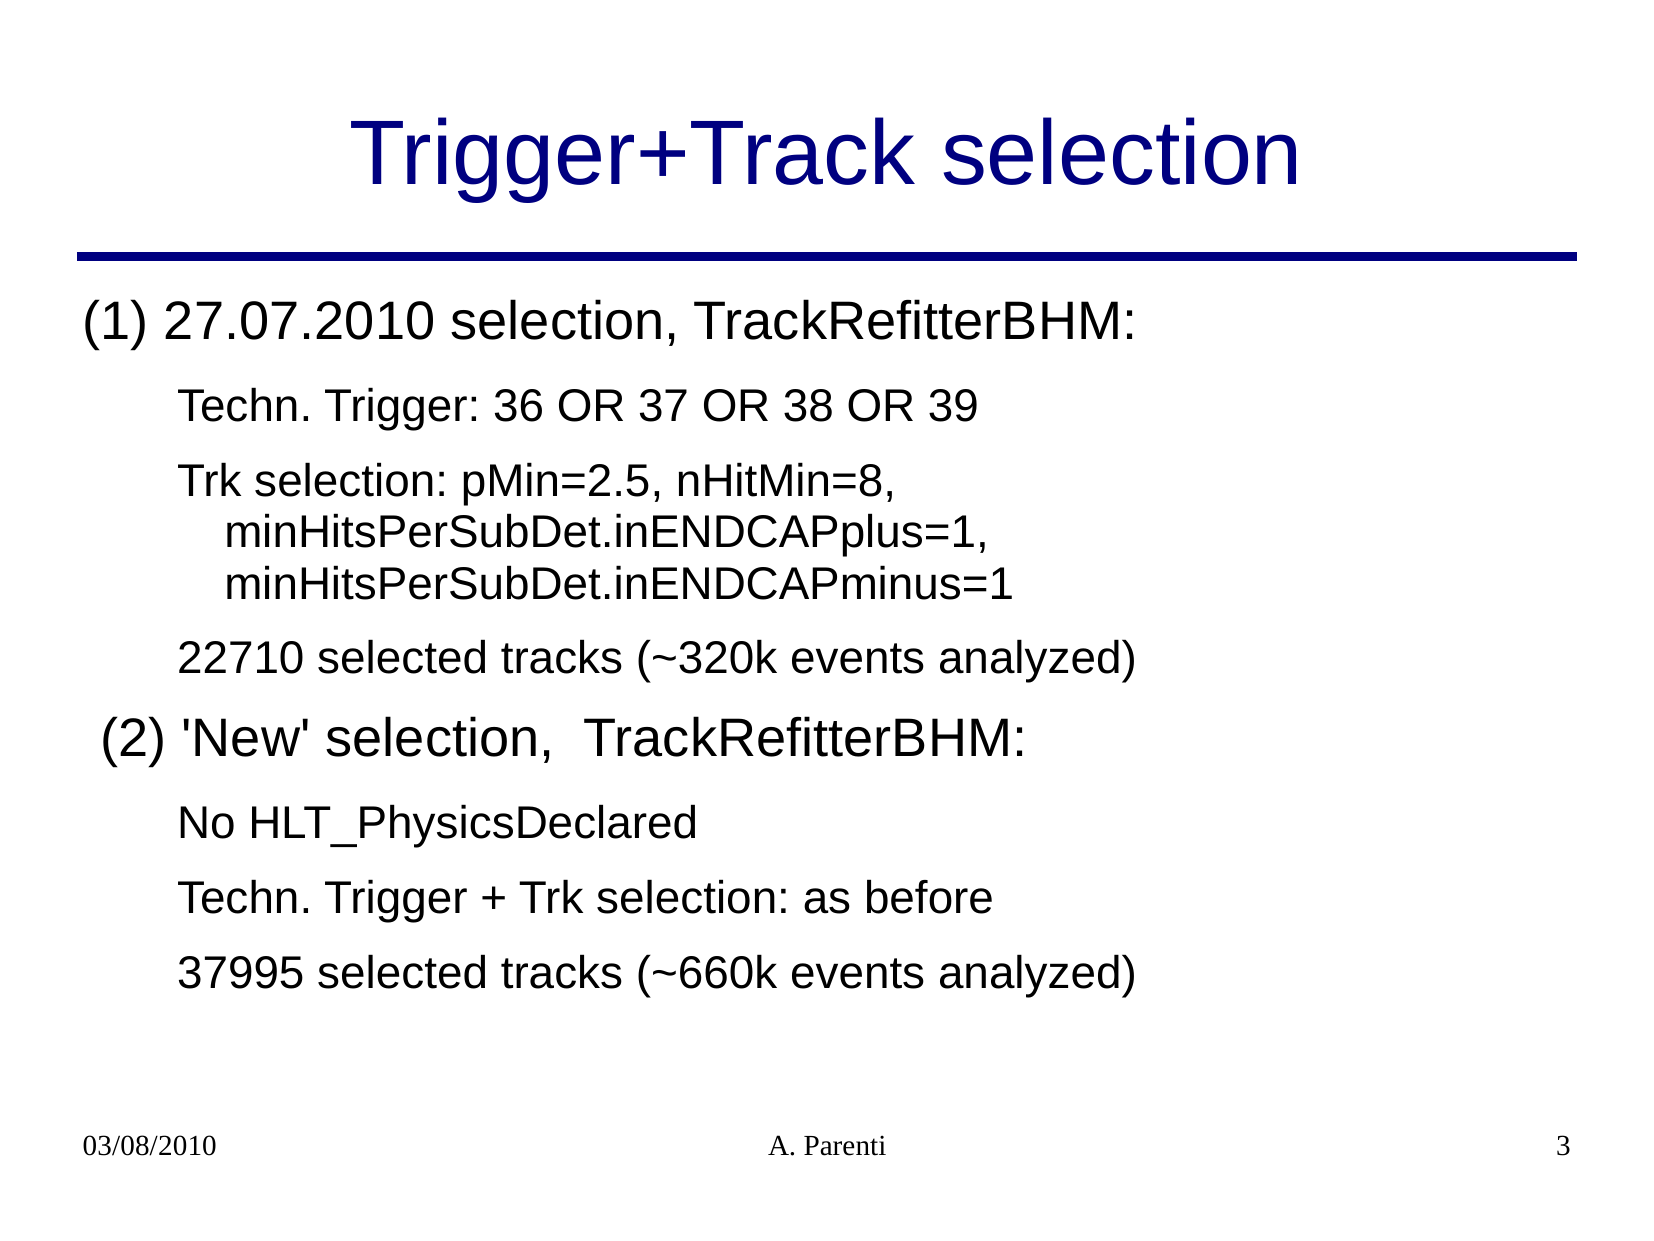

# Trigger+Track selection
(1) 27.07.2010 selection, TrackRefitterBHM:
Techn. Trigger: 36 OR 37 OR 38 OR 39
Trk selection: pMin=2.5, nHitMin=8, minHitsPerSubDet.inENDCAPplus=1, minHitsPerSubDet.inENDCAPminus=1
22710 selected tracks (~320k events analyzed)
(2) 'New' selection, TrackRefitterBHM:
No HLT_PhysicsDeclared
Techn. Trigger + Trk selection: as before
37995 selected tracks (~660k events analyzed)
3